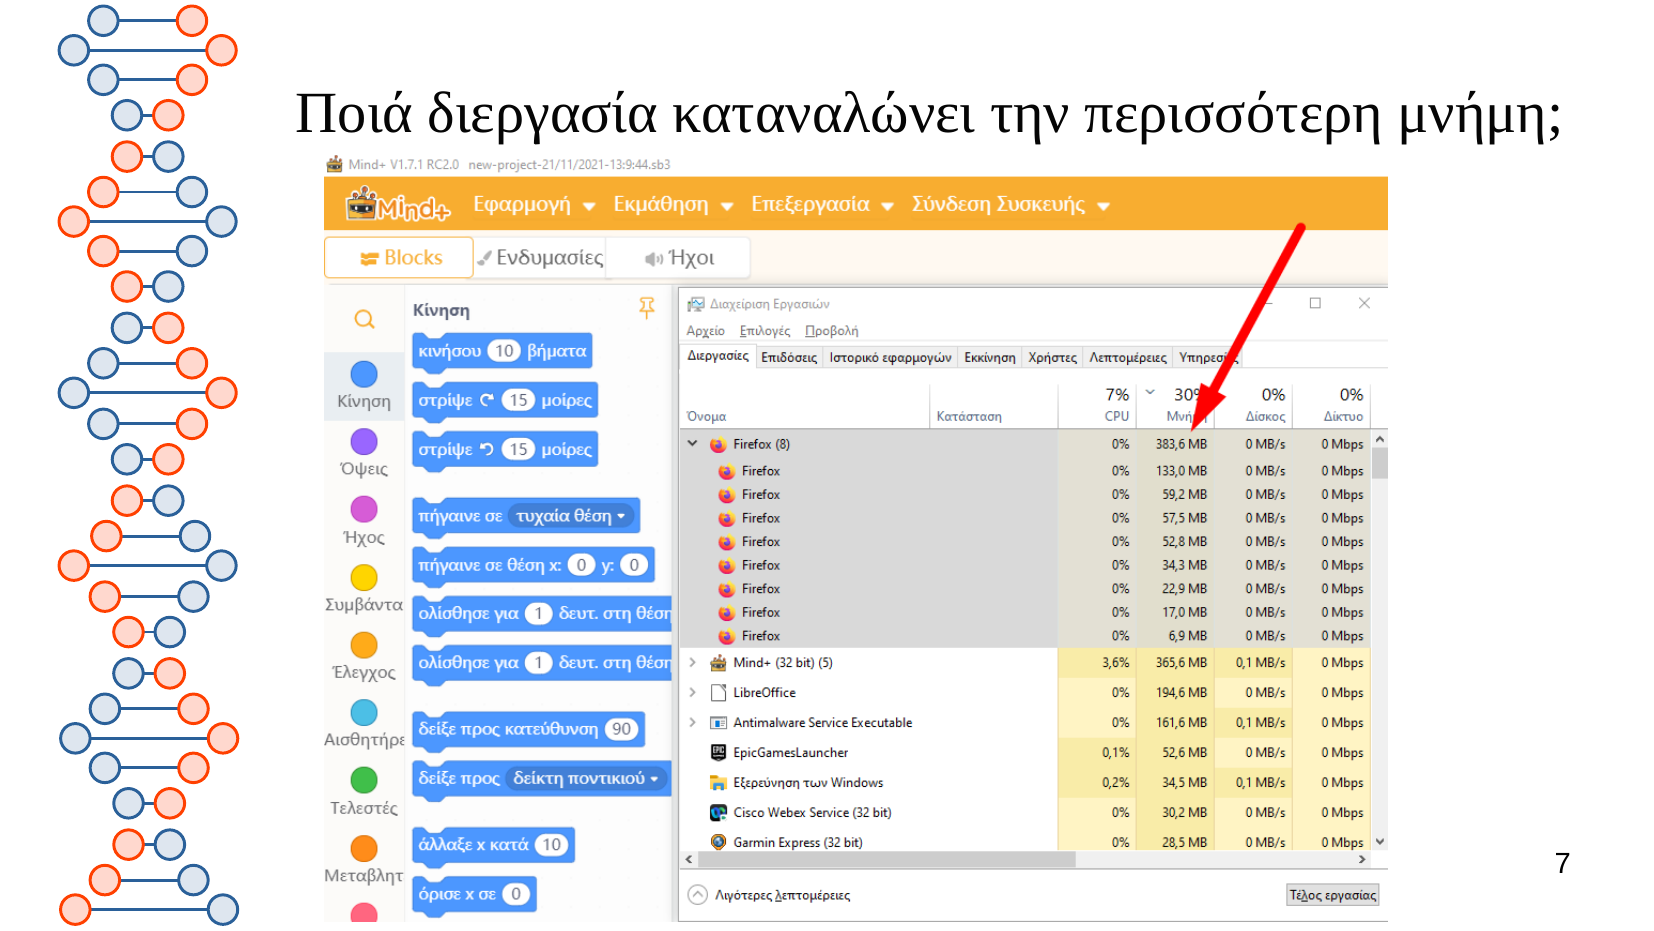

# Ποιά διεργασία καταναλώνει την περισσότερη μνήμη;
7